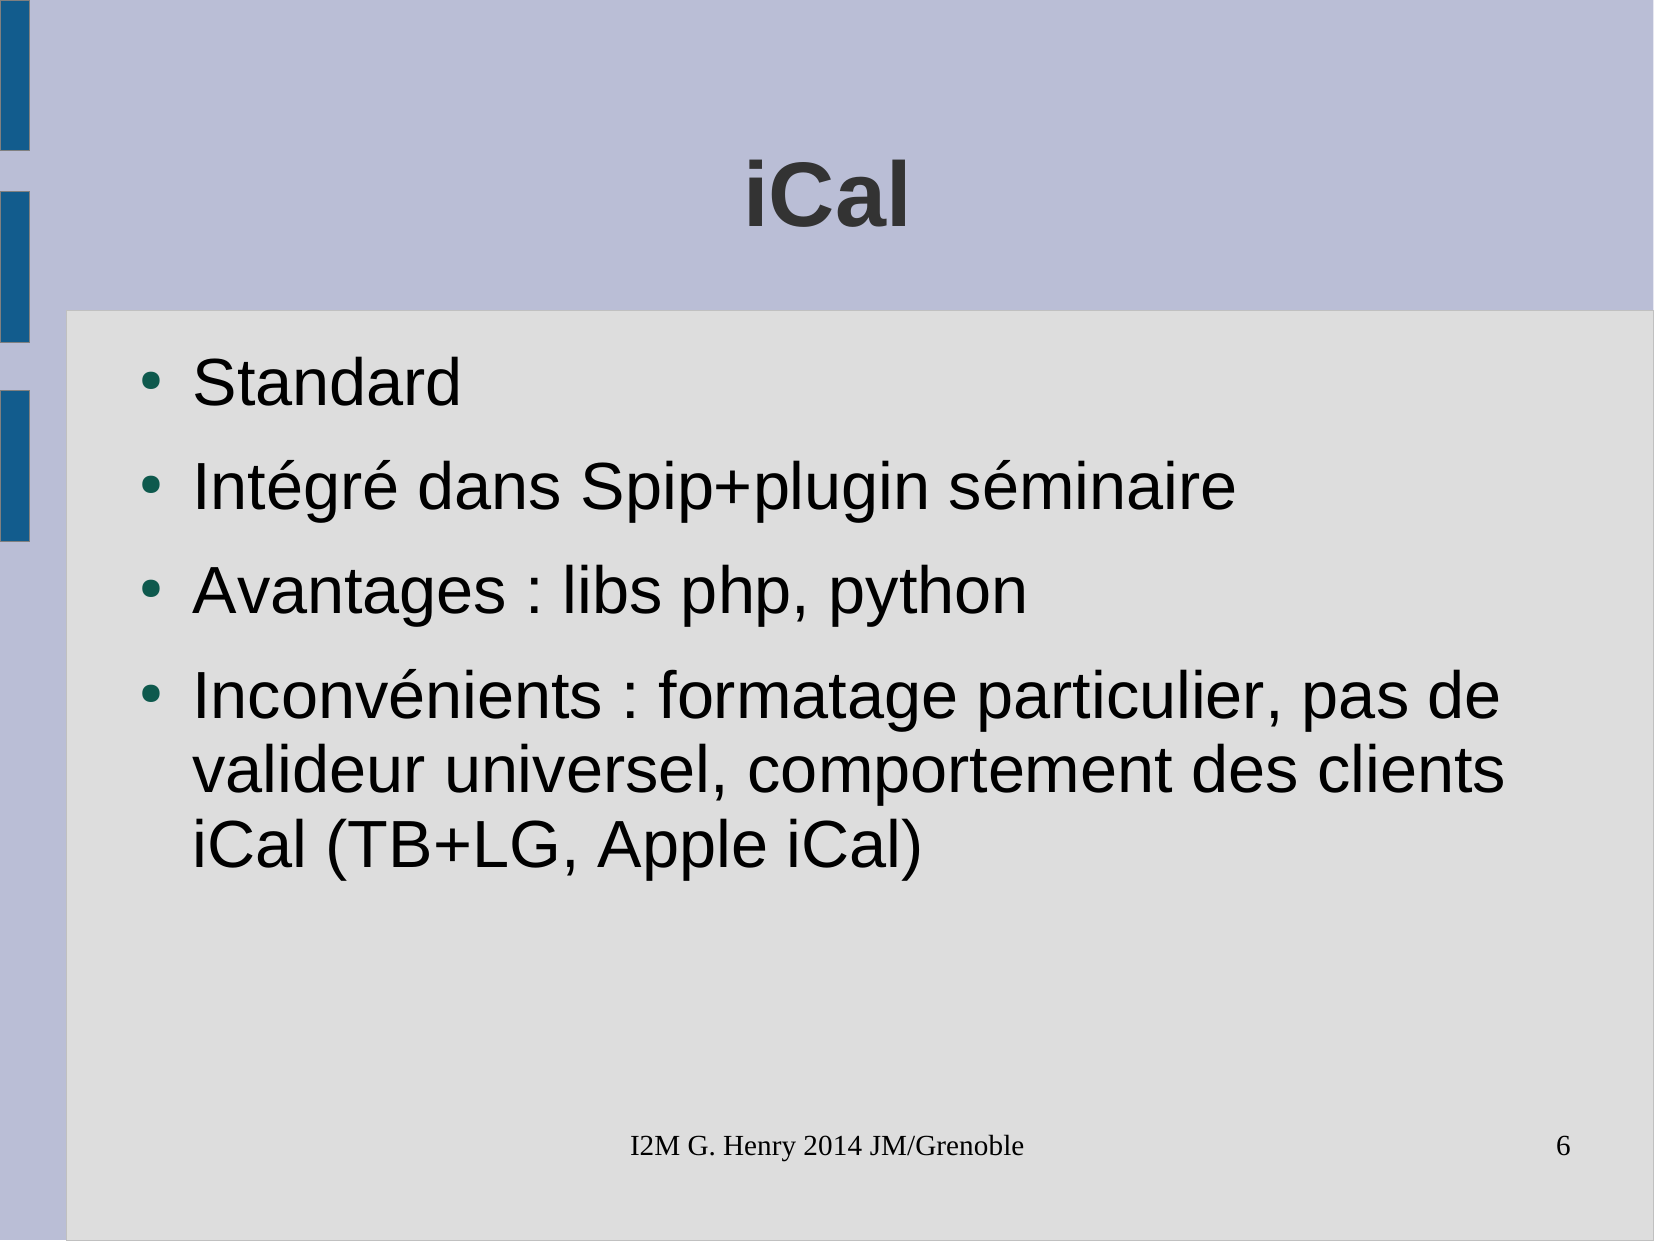

# iCal
Standard
Intégré dans Spip+plugin séminaire
Avantages : libs php, python
Inconvénients : formatage particulier, pas de valideur universel, comportement des clients iCal (TB+LG, Apple iCal)
I2M G. Henry 2014 JM/Grenoble
6